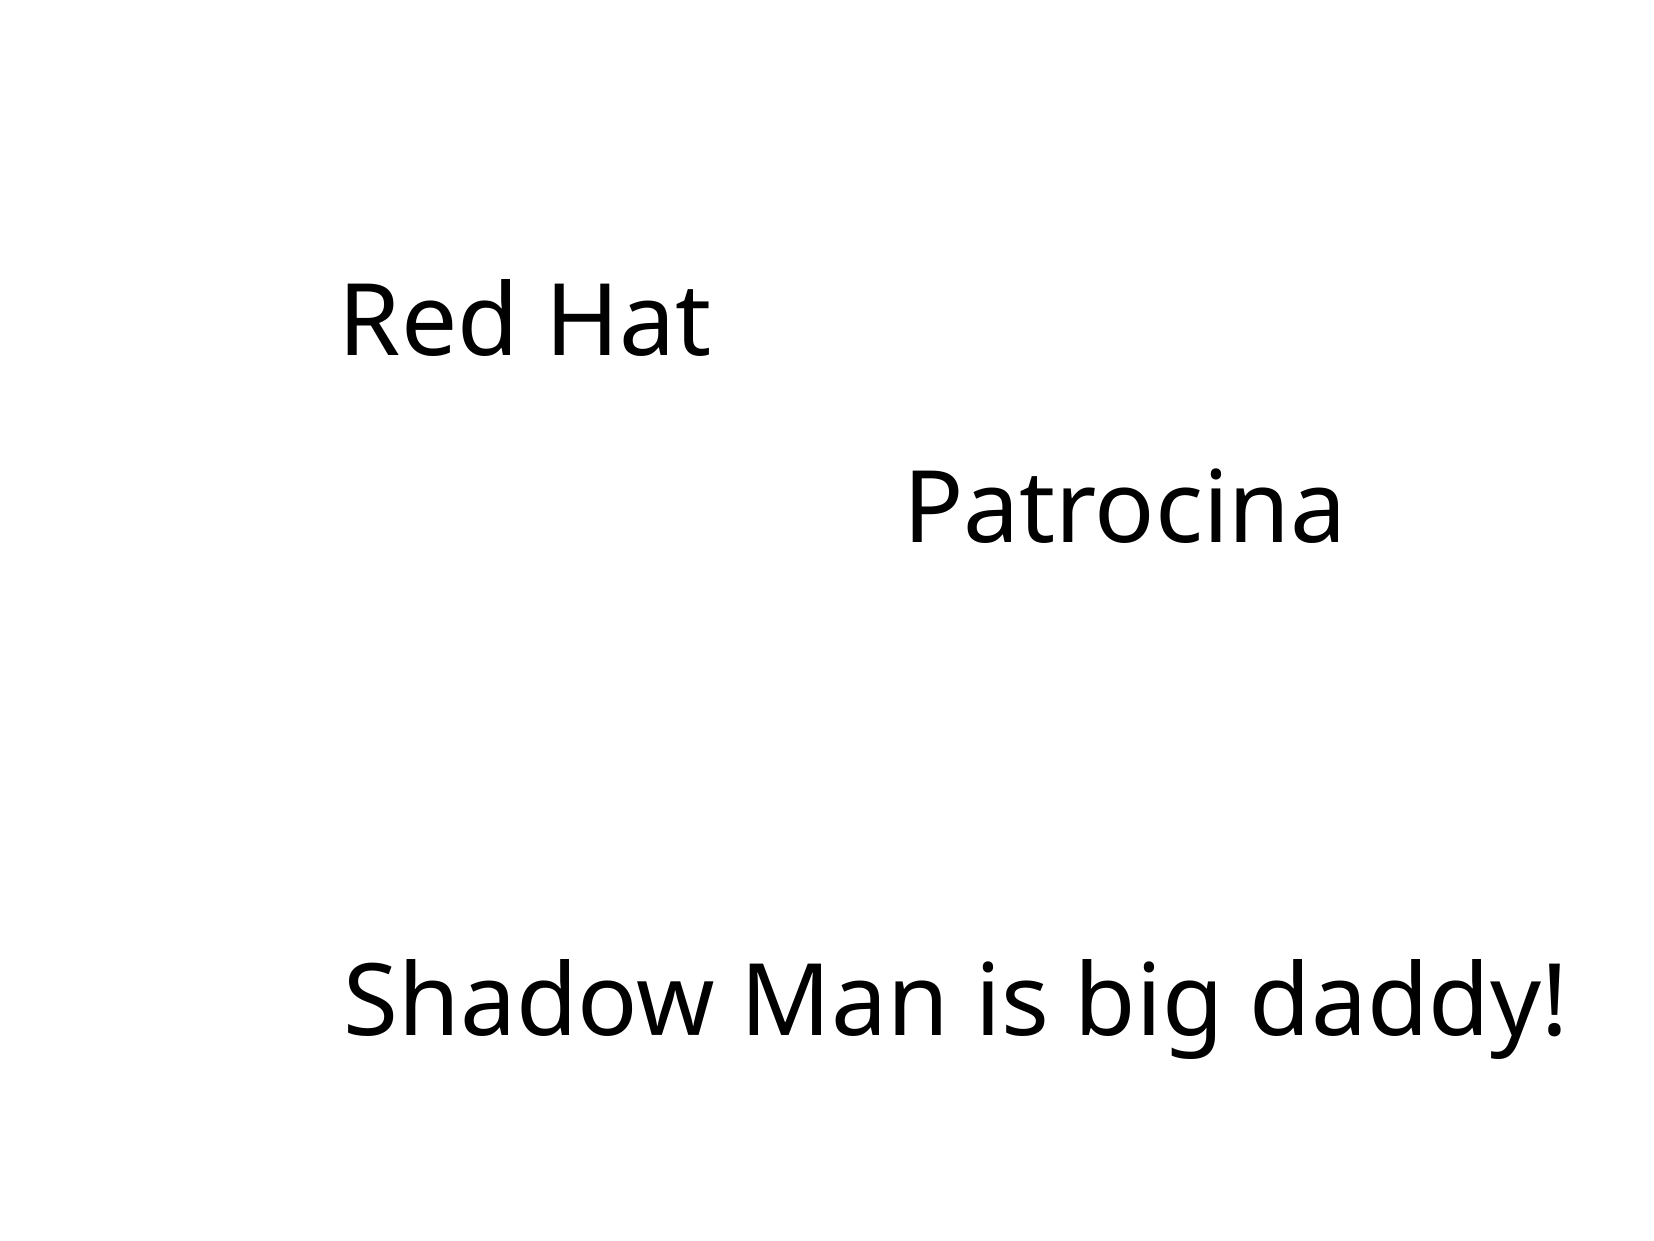

Red Hat
# Patrocina
Shadow Man is big daddy!